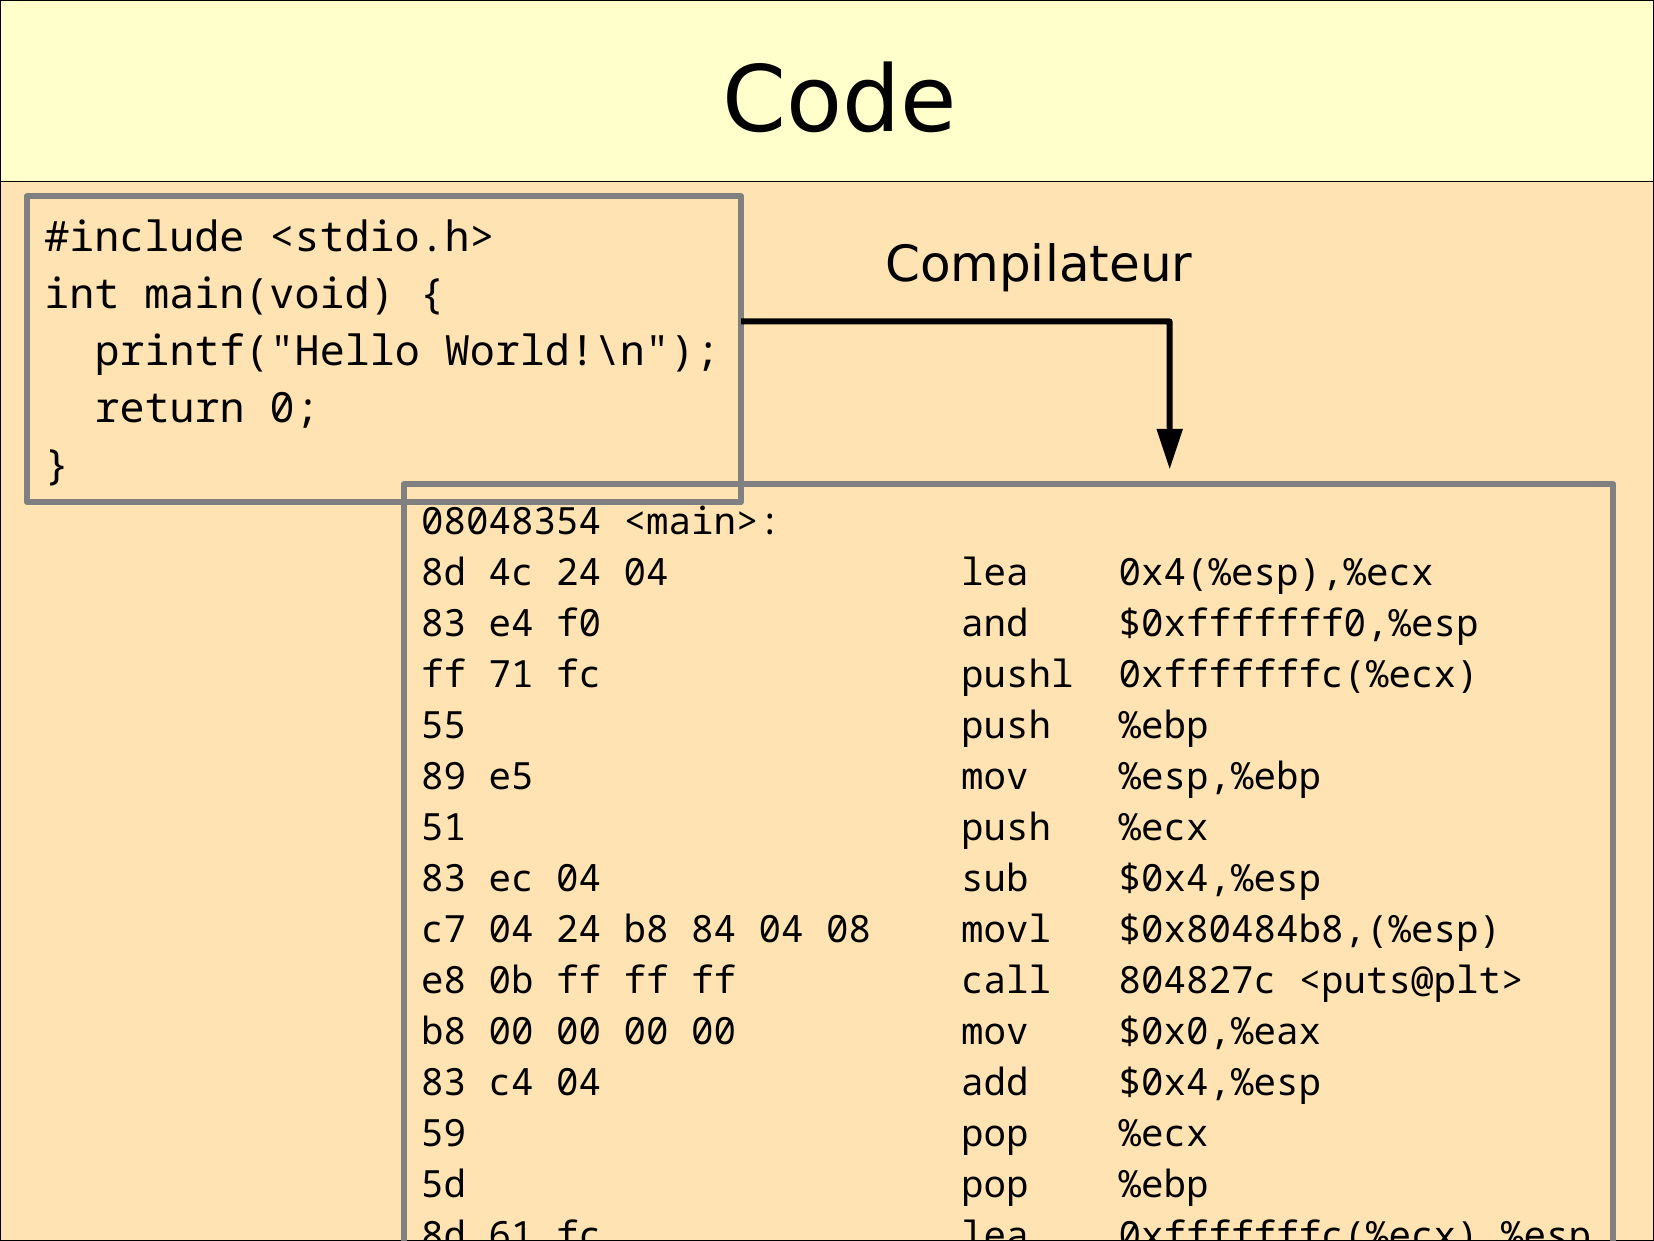

# Code
#include <stdio.h>
int main(void) {
 printf("Hello World!\n");
 return 0;
}
Compilateur
08048354 <main>:
8d 4c 24 04 lea 0x4(%esp),%ecx
83 e4 f0 and $0xfffffff0,%esp
ff 71 fc pushl 0xfffffffc(%ecx)
55 push %ebp
89 e5 mov %esp,%ebp
51 push %ecx
83 ec 04 sub $0x4,%esp
c7 04 24 b8 84 04 08 movl $0x80484b8,(%esp)
e8 0b ff ff ff call 804827c <puts@plt>
b8 00 00 00 00 mov $0x0,%eax
83 c4 04 add $0x4,%esp
59 pop %ecx
5d pop %ebp
8d 61 fc lea 0xfffffffc(%ecx),%esp
c3 ret